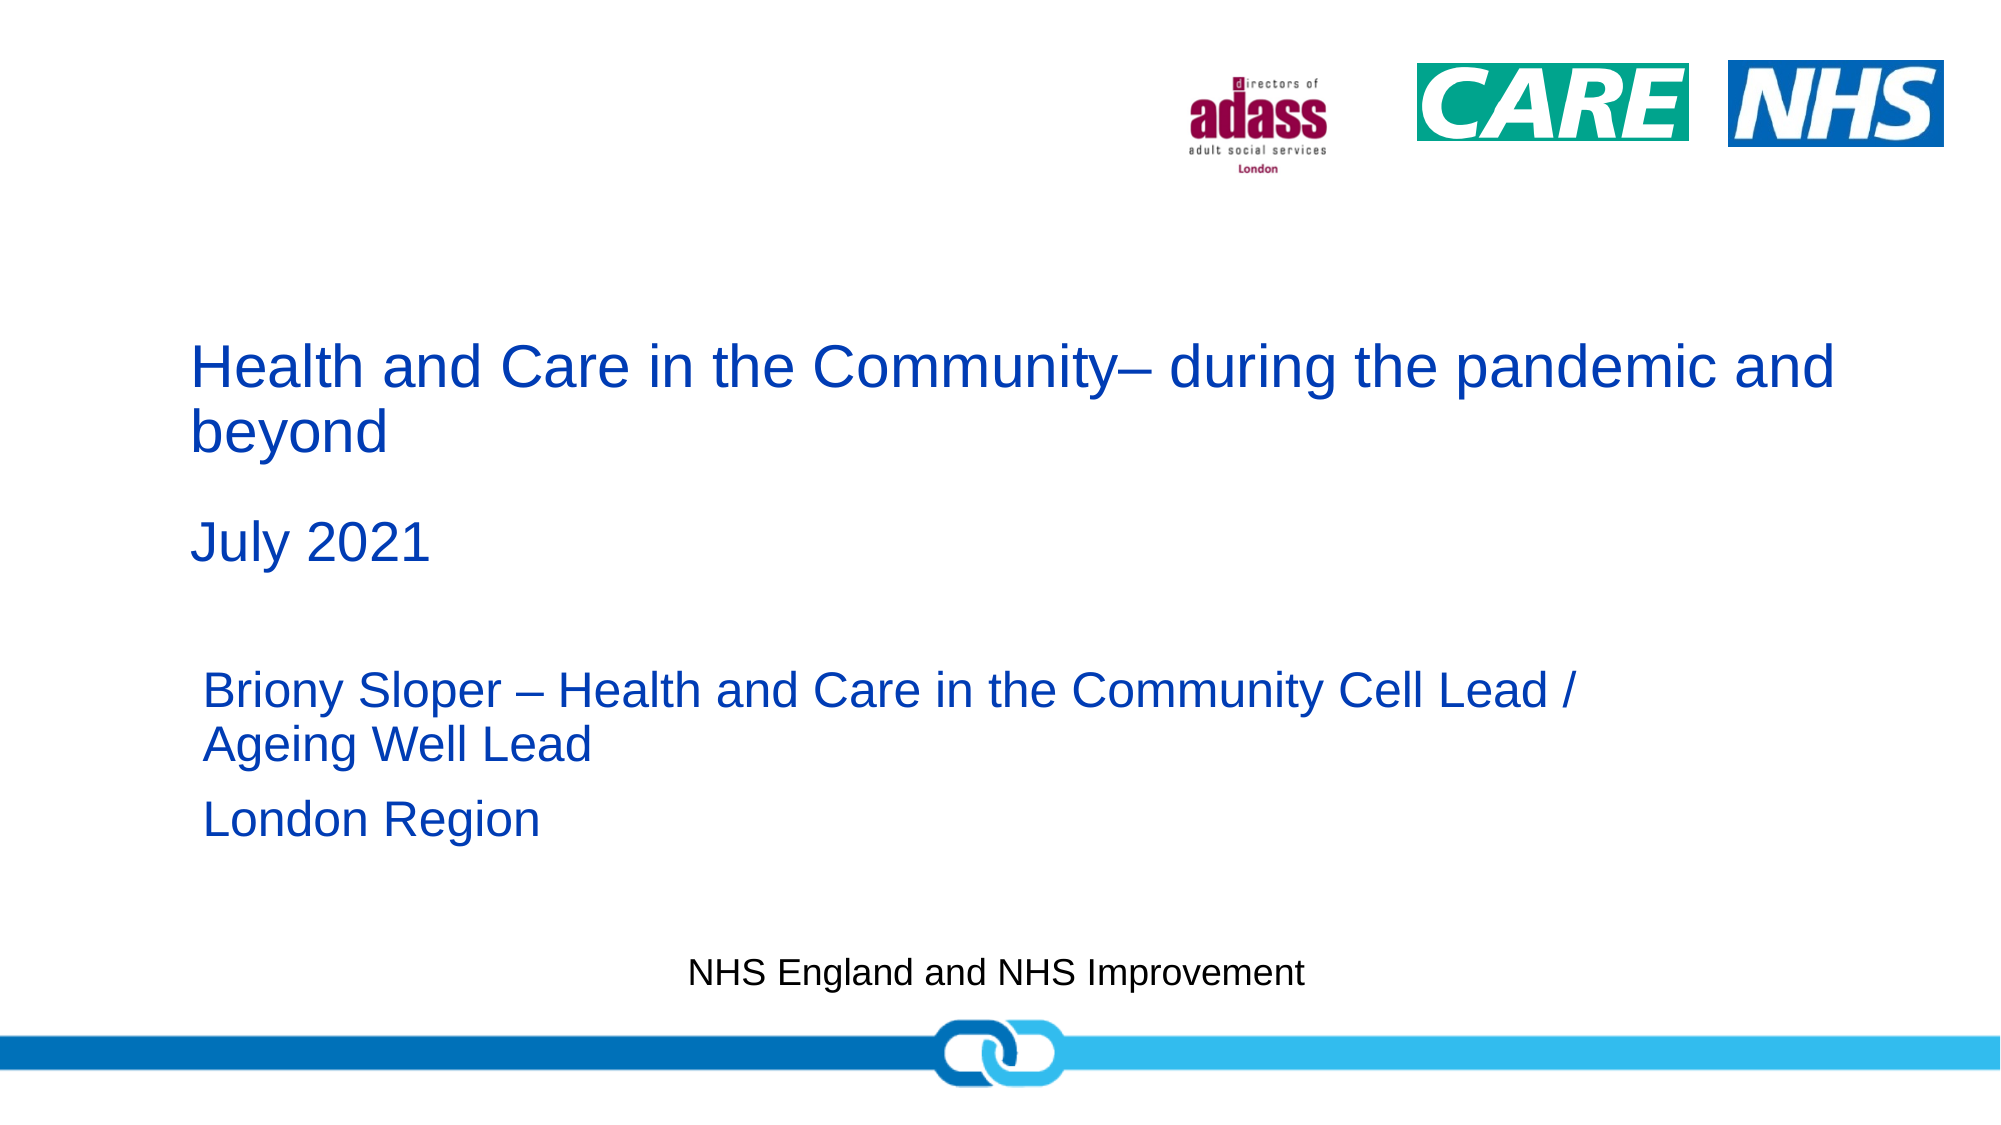

# Health and Care in the Community– during the pandemic and beyond July 2021
Briony Sloper – Health and Care in the Community Cell Lead / Ageing Well Lead
London Region